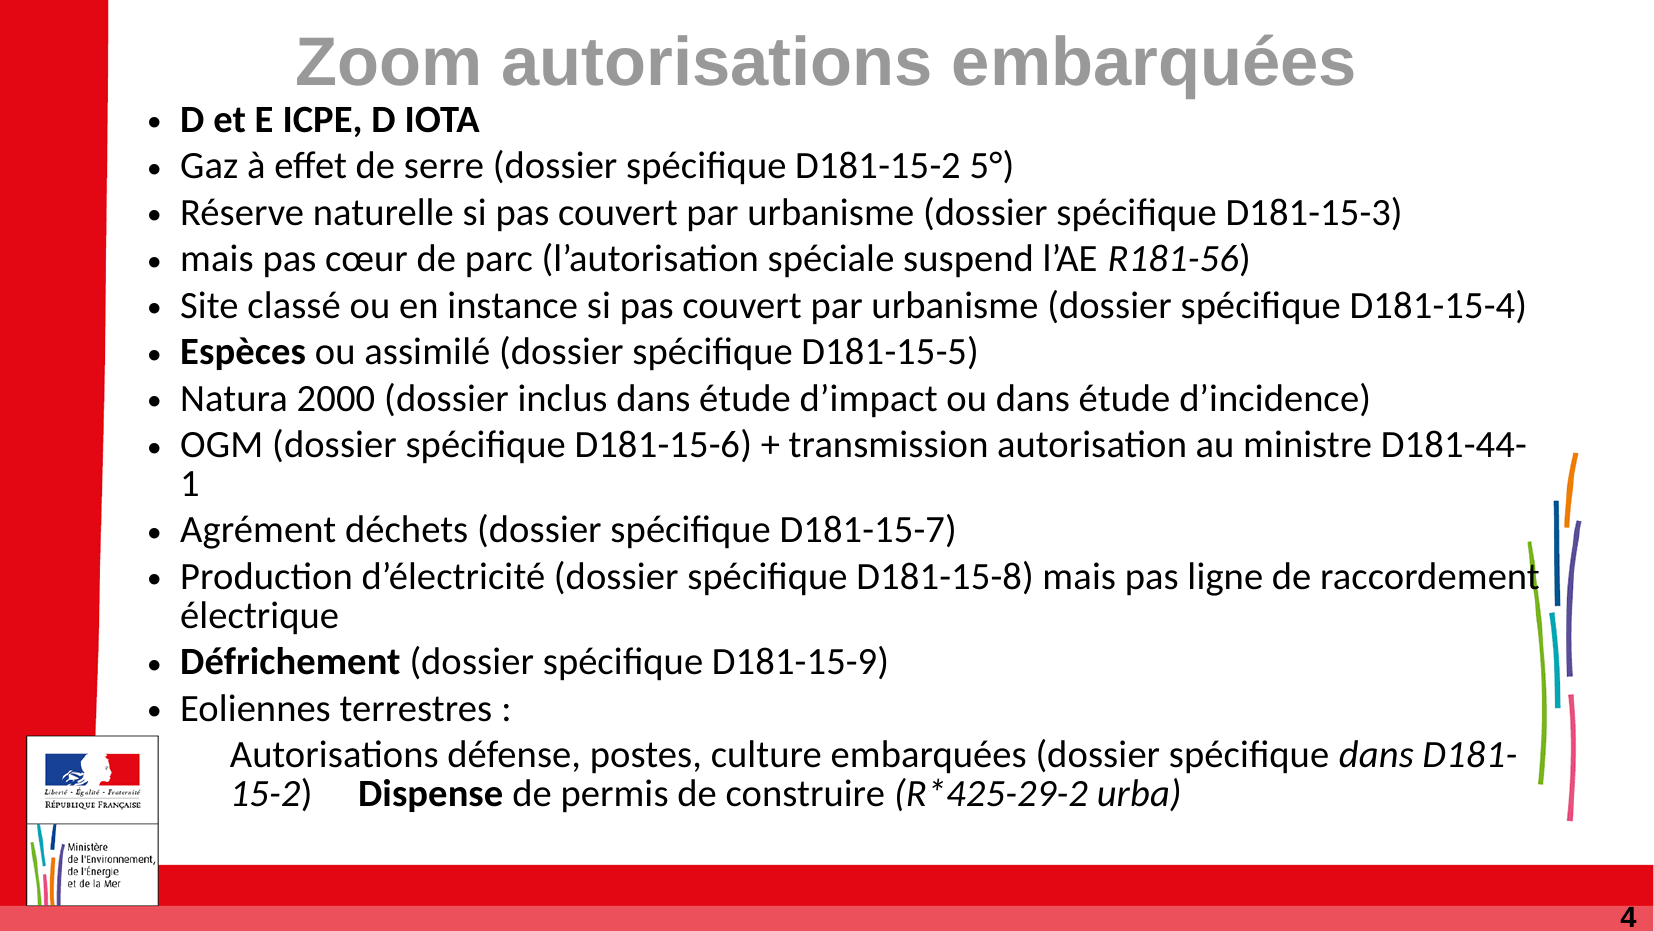

# Zoom autorisations embarquées
D et E ICPE, D IOTA
Gaz à effet de serre (dossier spécifique D181-15-2 5°)
Réserve naturelle si pas couvert par urbanisme (dossier spécifique D181-15-3)
mais pas cœur de parc (l’autorisation spéciale suspend l’AE R181-56)
Site classé ou en instance si pas couvert par urbanisme (dossier spécifique D181-15-4)
Espèces ou assimilé (dossier spécifique D181-15-5)
Natura 2000 (dossier inclus dans étude d’impact ou dans étude d’incidence)
OGM (dossier spécifique D181-15-6) + transmission autorisation au ministre D181-44-1
Agrément déchets (dossier spécifique D181-15-7)
Production d’électricité (dossier spécifique D181-15-8) mais pas ligne de raccordement électrique
Défrichement (dossier spécifique D181-15-9)
Eoliennes terrestres :
Autorisations défense, postes, culture embarquées (dossier spécifique dans D181-15-2) 	Dispense de permis de construire (R*425-29-2 urba)
4